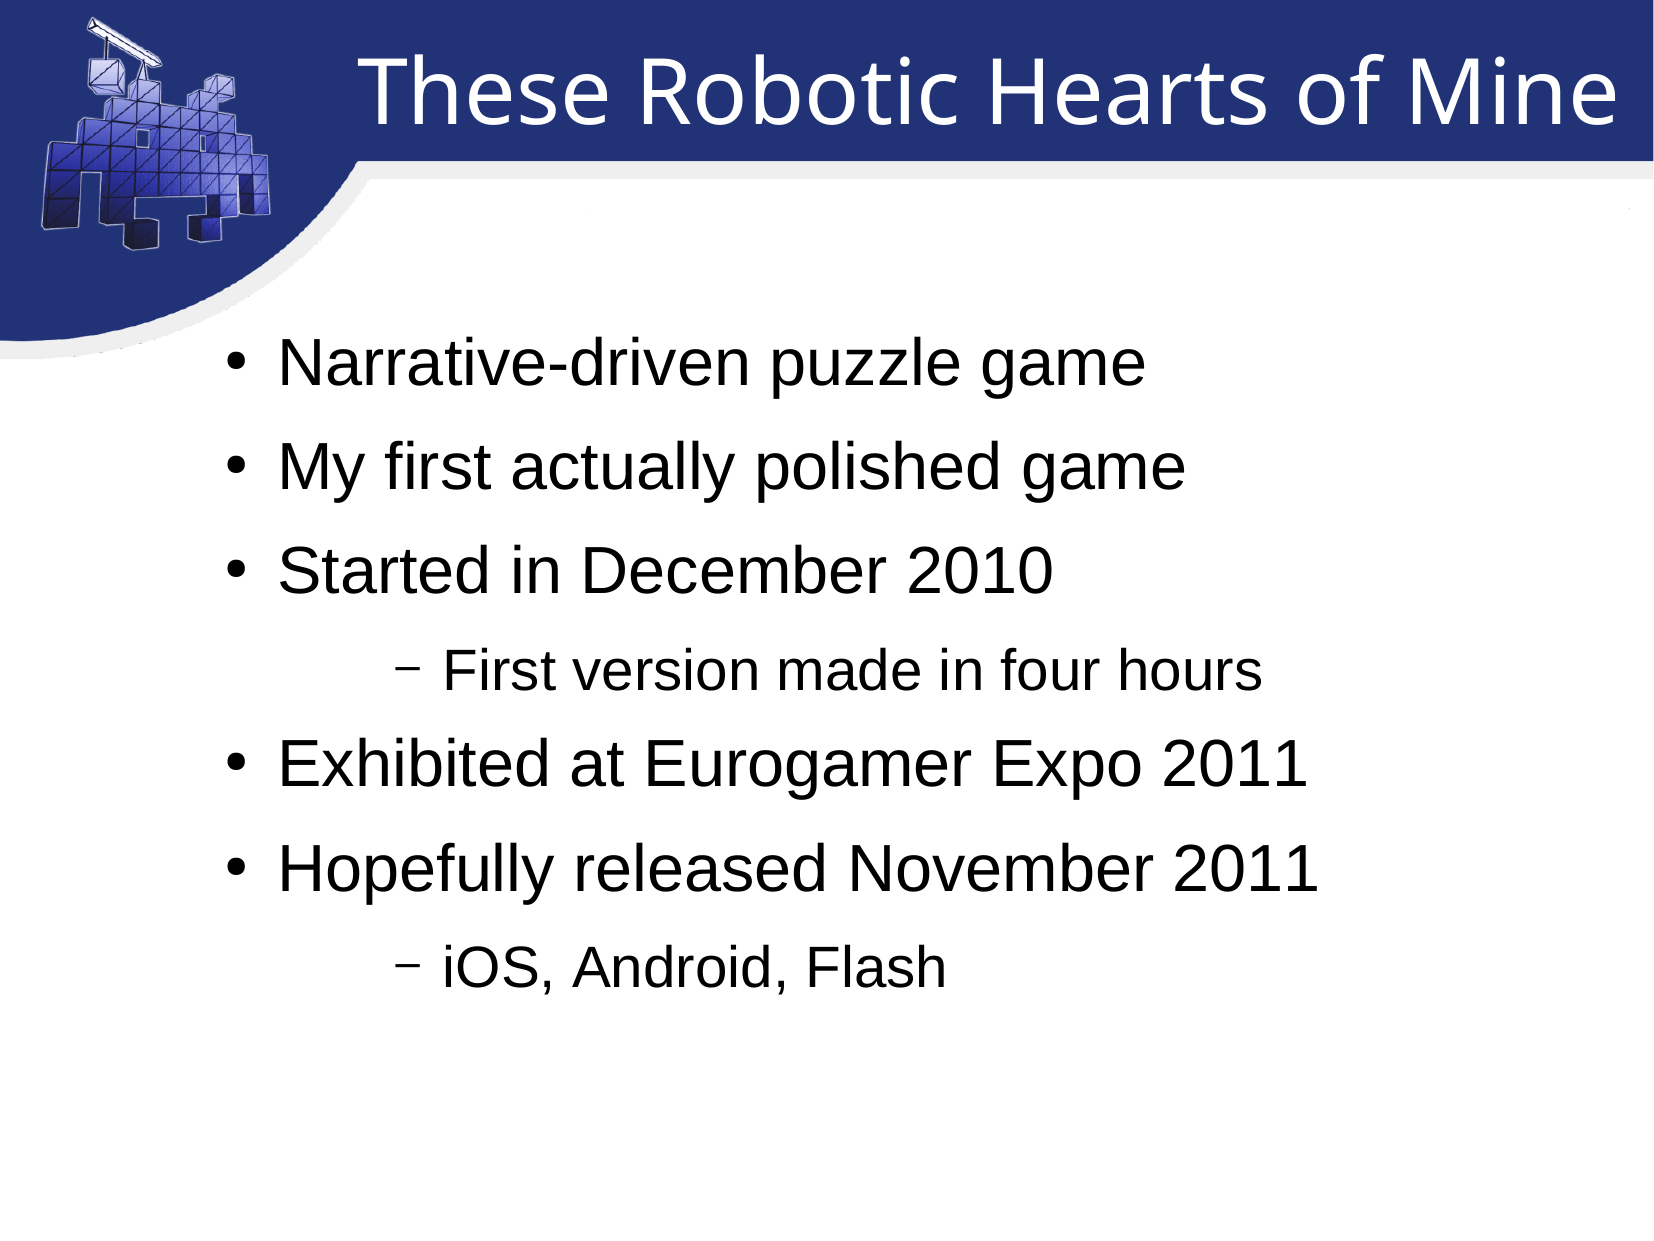

# These Robotic Hearts of Mine
Narrative-driven puzzle game
My first actually polished game
Started in December 2010
First version made in four hours
Exhibited at Eurogamer Expo 2011
Hopefully released November 2011
iOS, Android, Flash